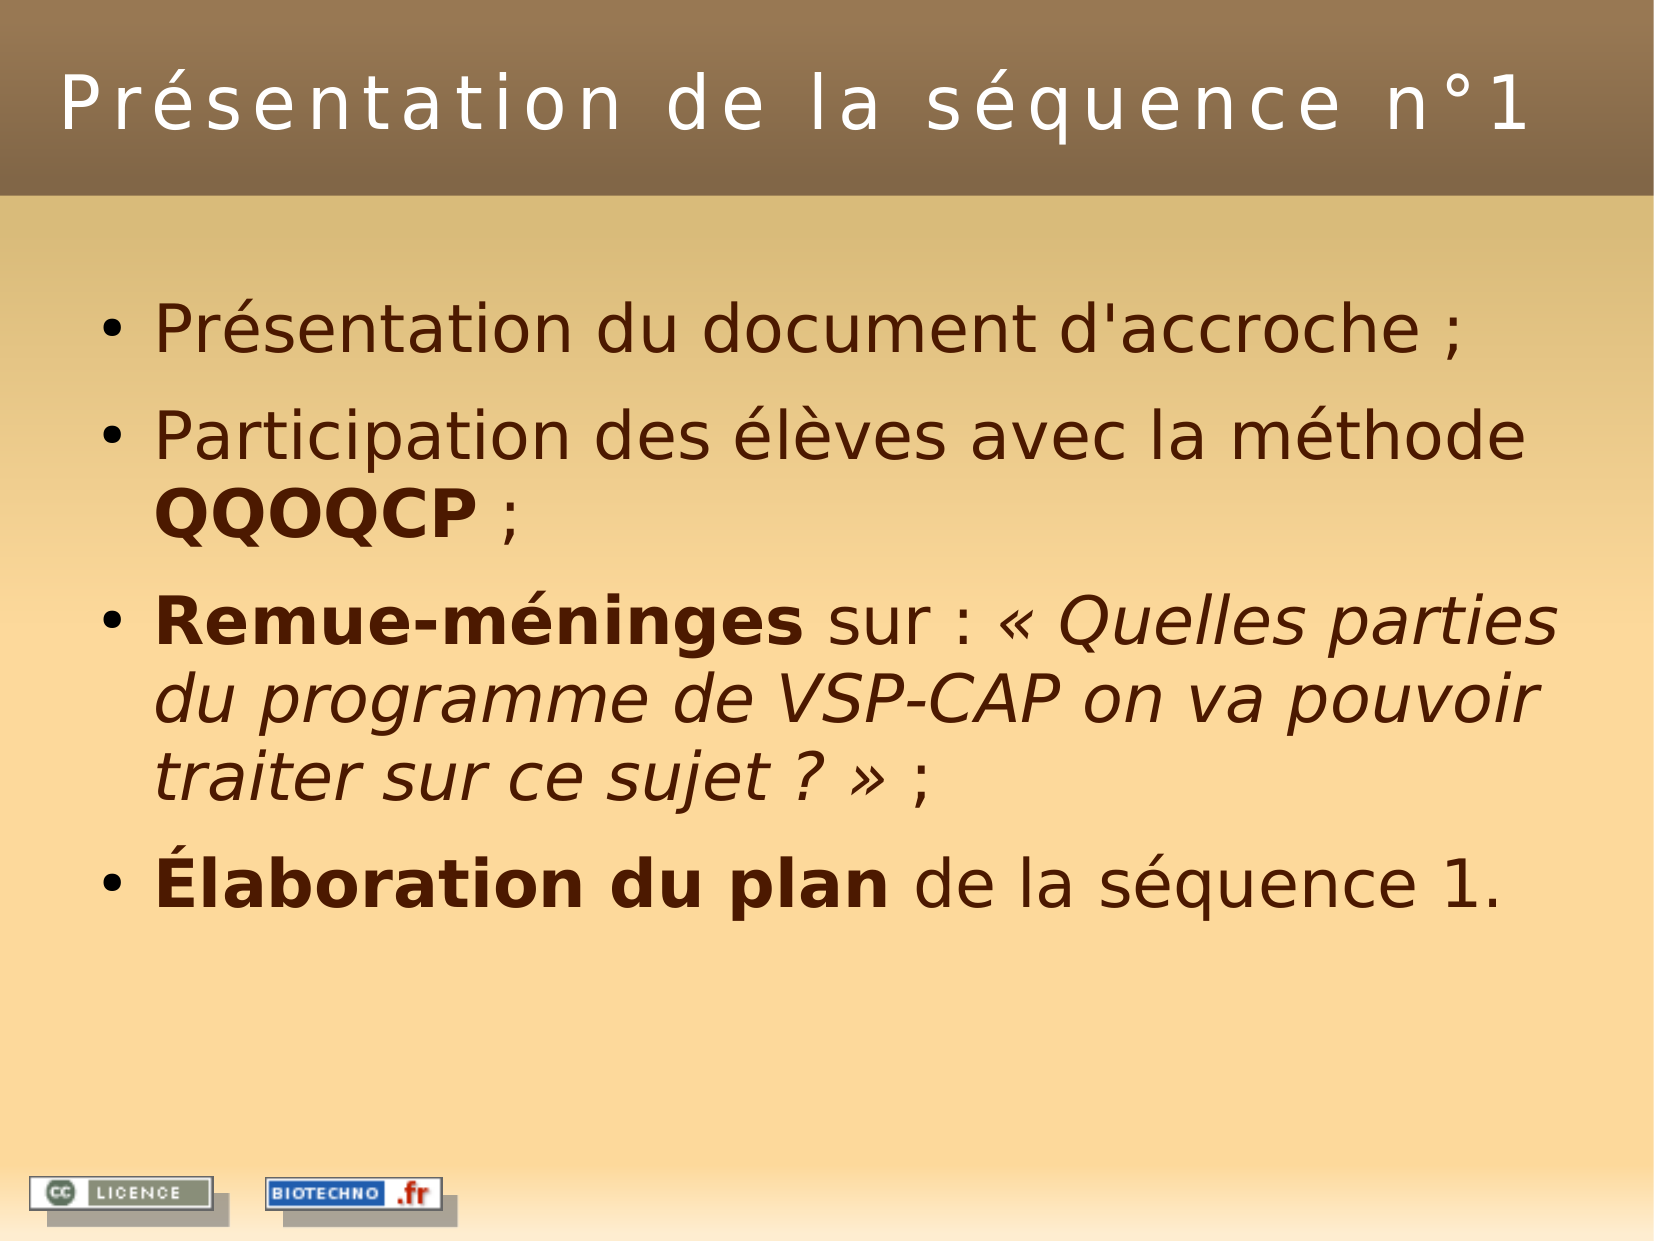

# Présentation de la séquence n°1
Présentation du document d'accroche ;
Participation des élèves avec la méthode QQOQCP ;
Remue-méninges sur : « Quelles parties du programme de VSP-CAP on va pouvoir traiter sur ce sujet ? » ;
Élaboration du plan de la séquence 1.